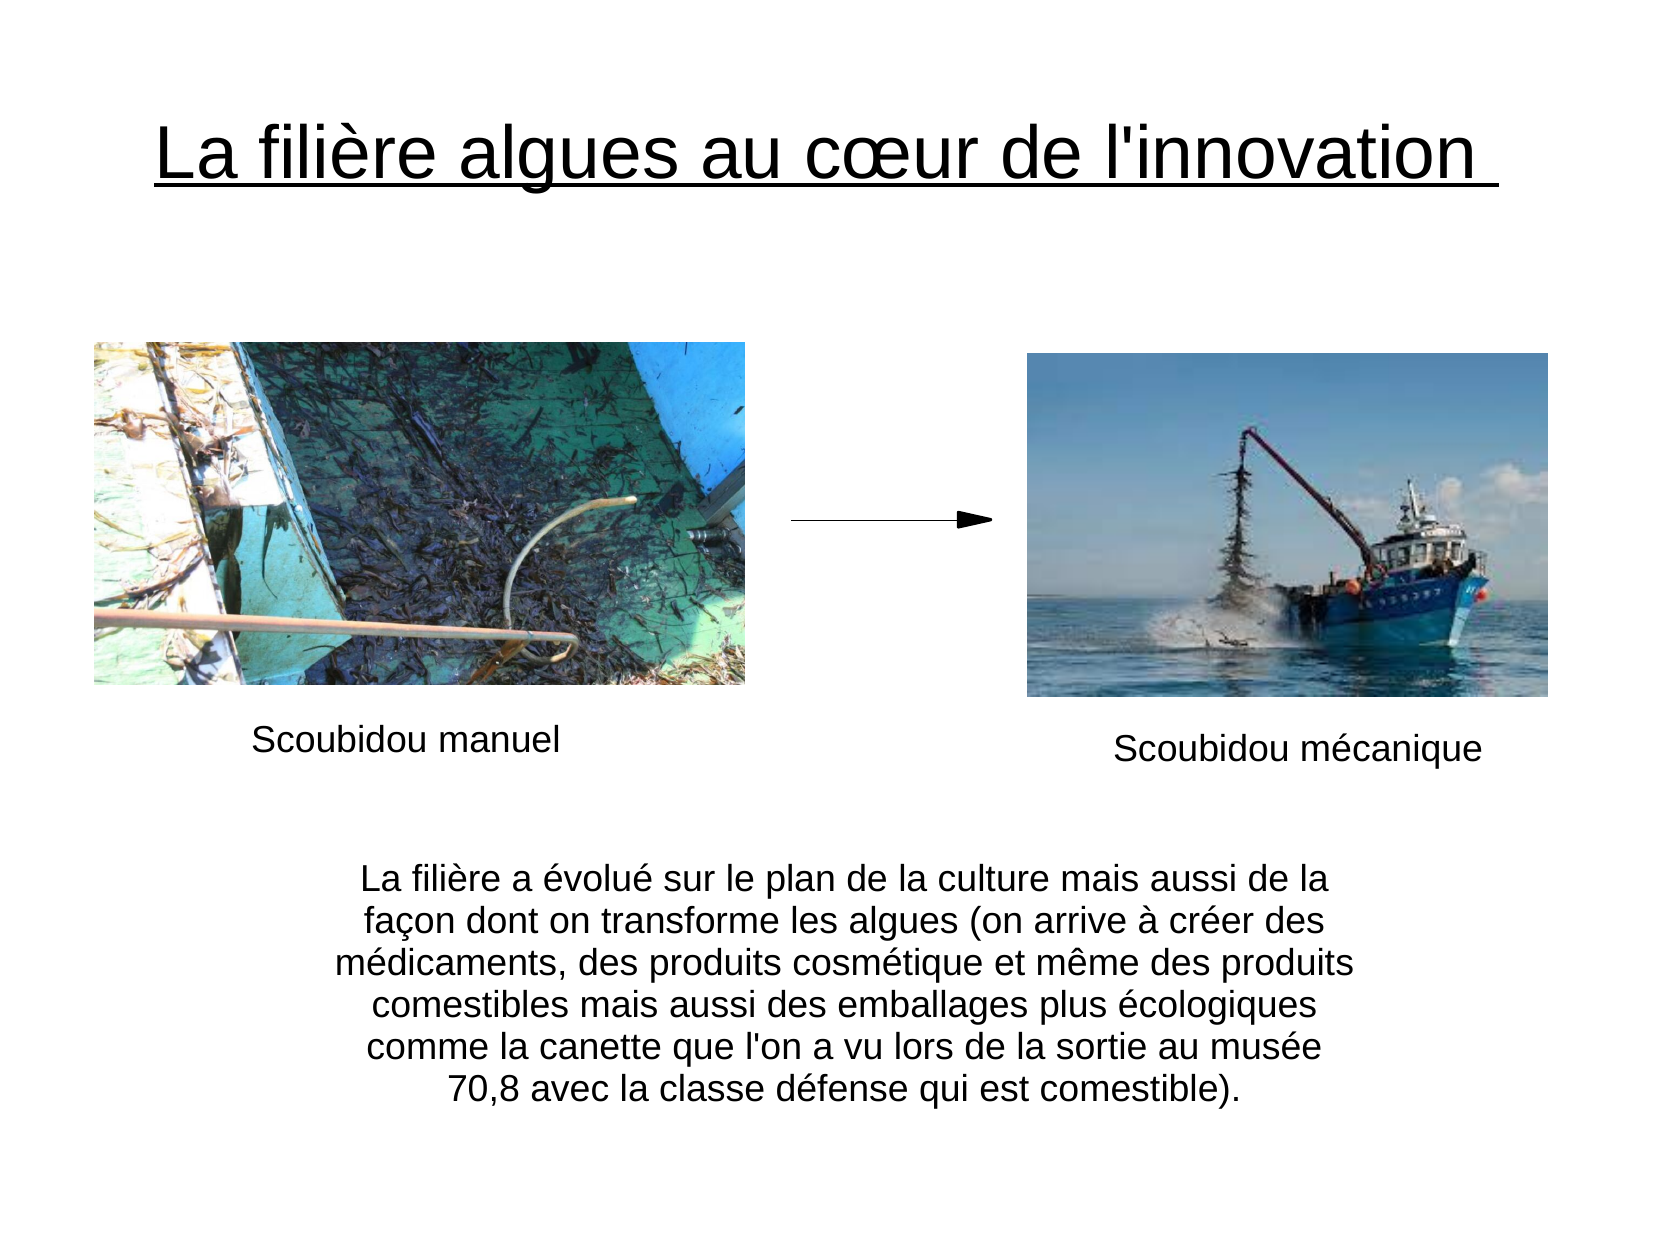

# La filière algues au cœur de l'innovation
Scoubidou manuel
Scoubidou mécanique
La filière a évolué sur le plan de la culture mais aussi de la façon dont on transforme les algues (on arrive à créer des médicaments, des produits cosmétique et même des produits comestibles mais aussi des emballages plus écologiques comme la canette que l'on a vu lors de la sortie au musée 70,8 avec la classe défense qui est comestible).